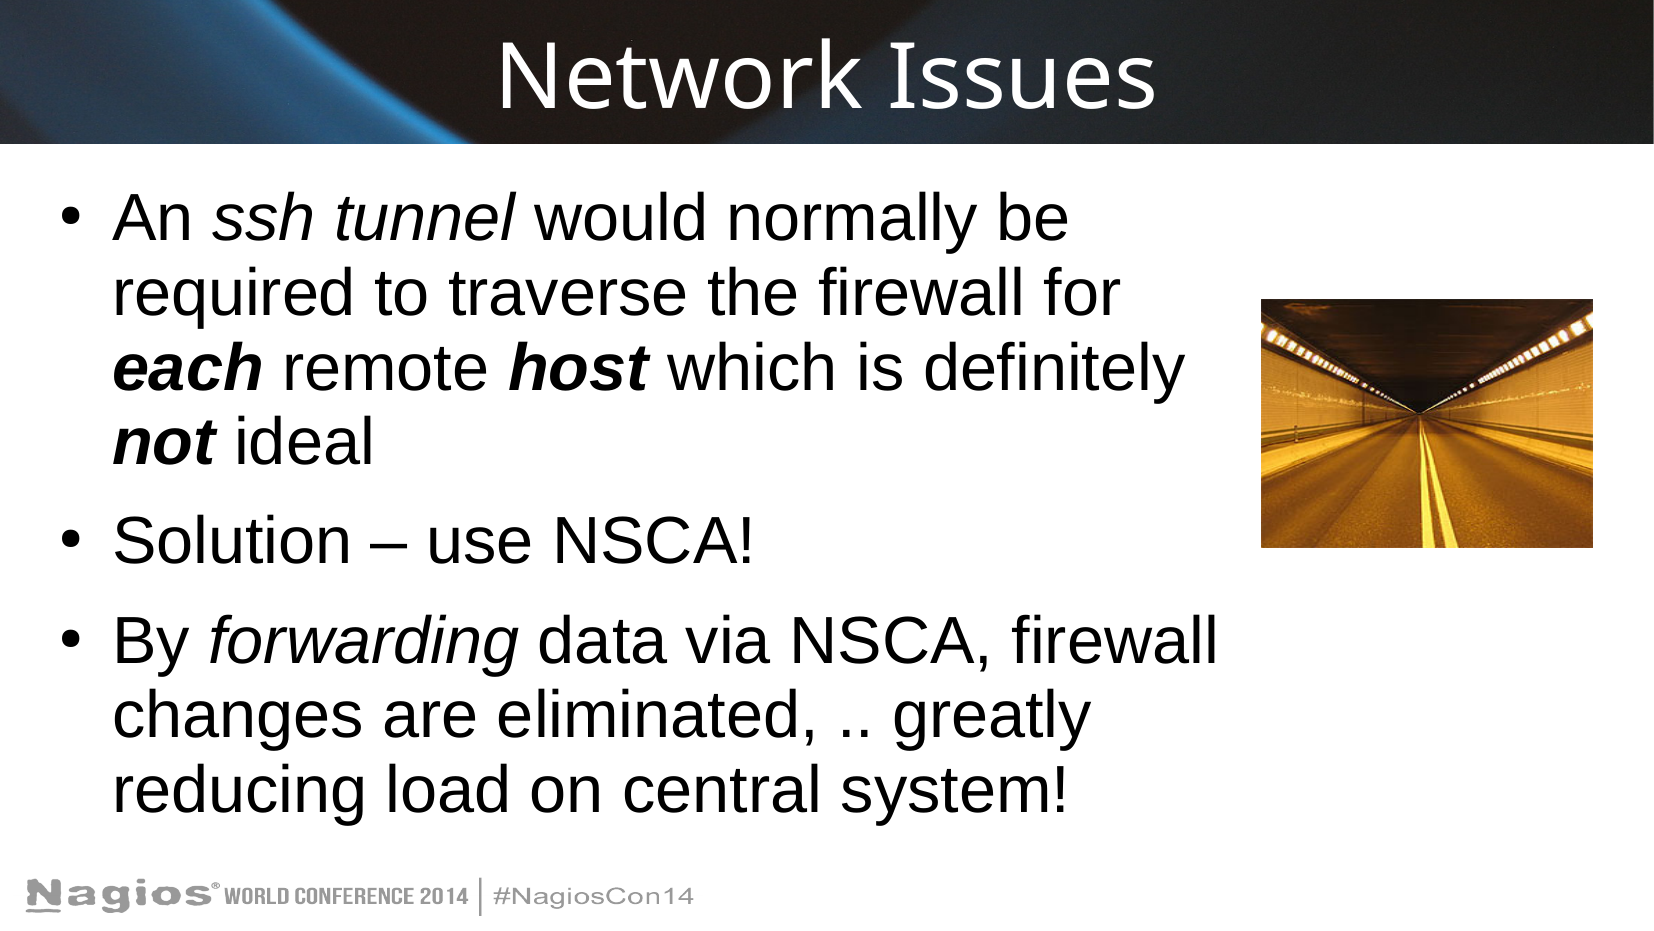

# Network Issues
An ssh tunnel would normally be required to traverse the firewall for
each remote host which is definitely
not ideal
Solution – use NSCA!
By forwarding data via NSCA, firewall changes are eliminated, .. greatly reducing load on central system!